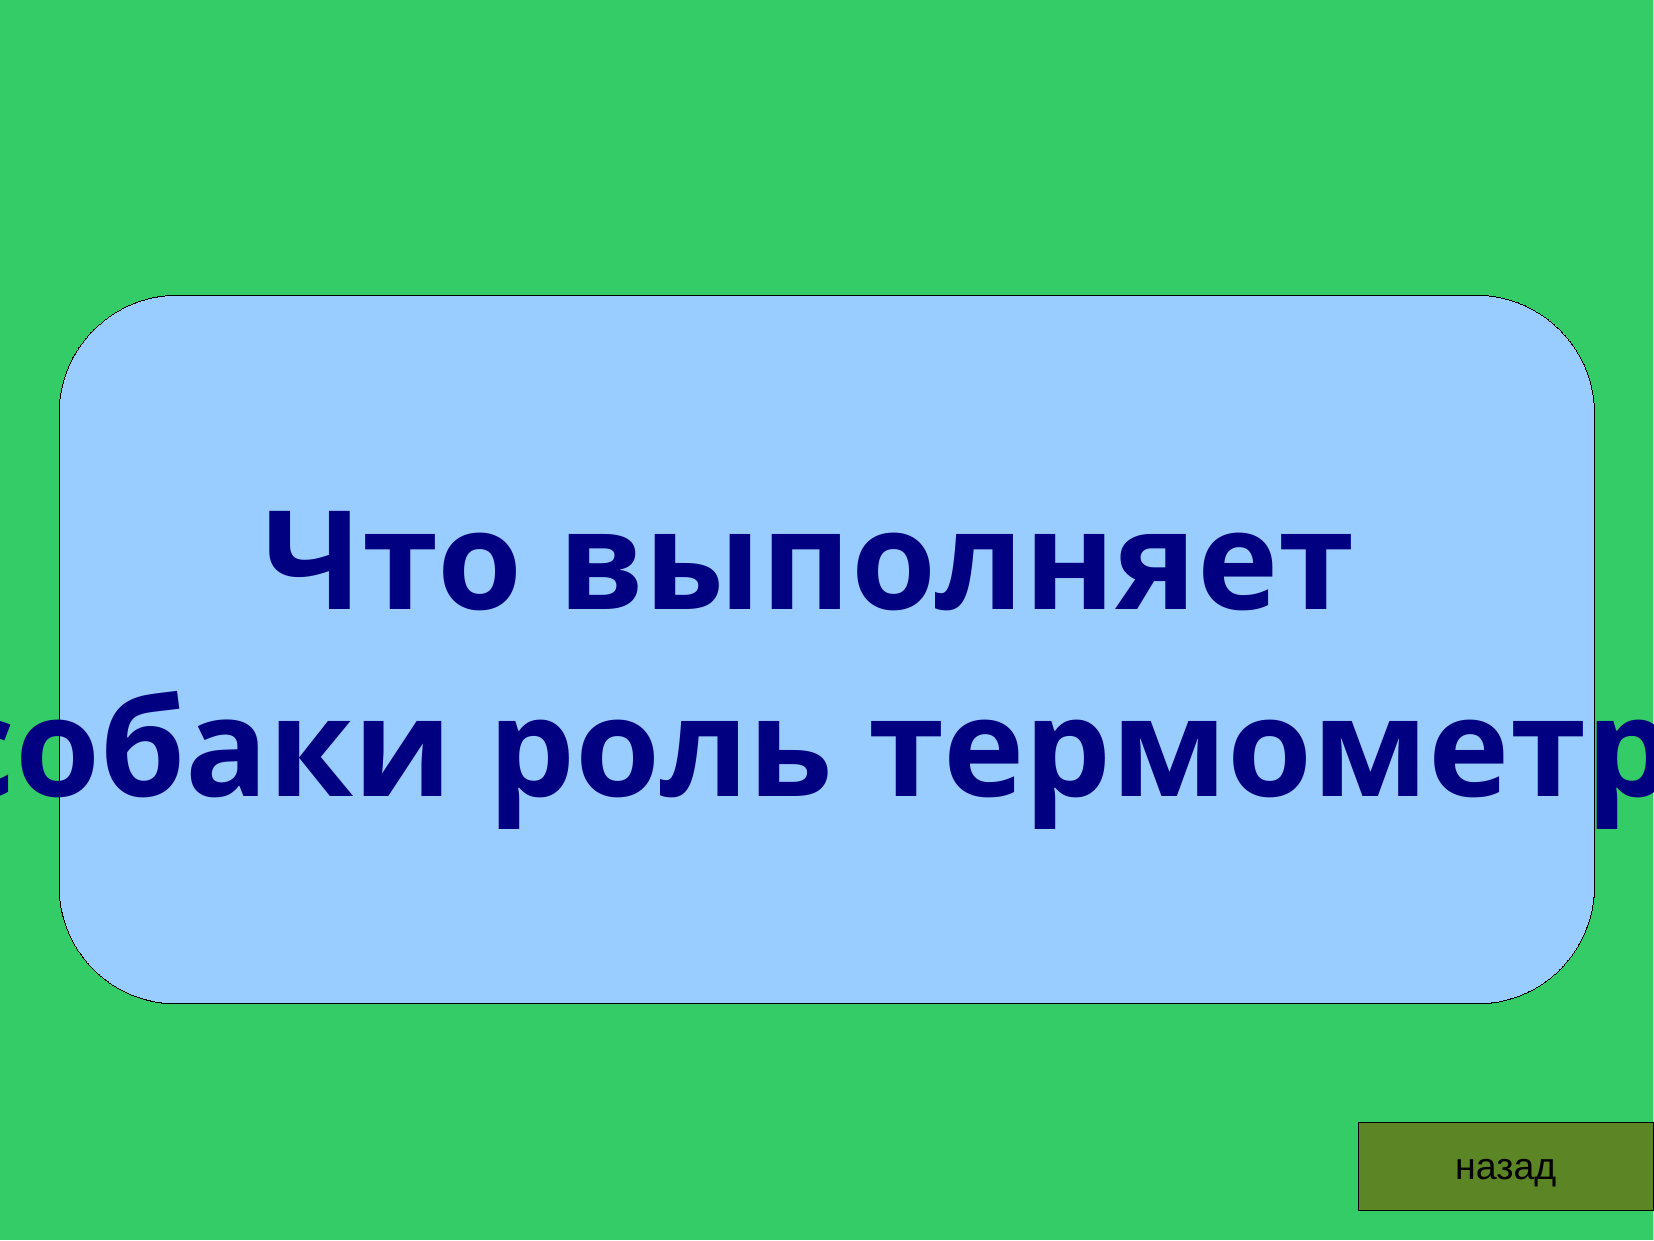

Что выполняет
у собаки роль термометра?
назад